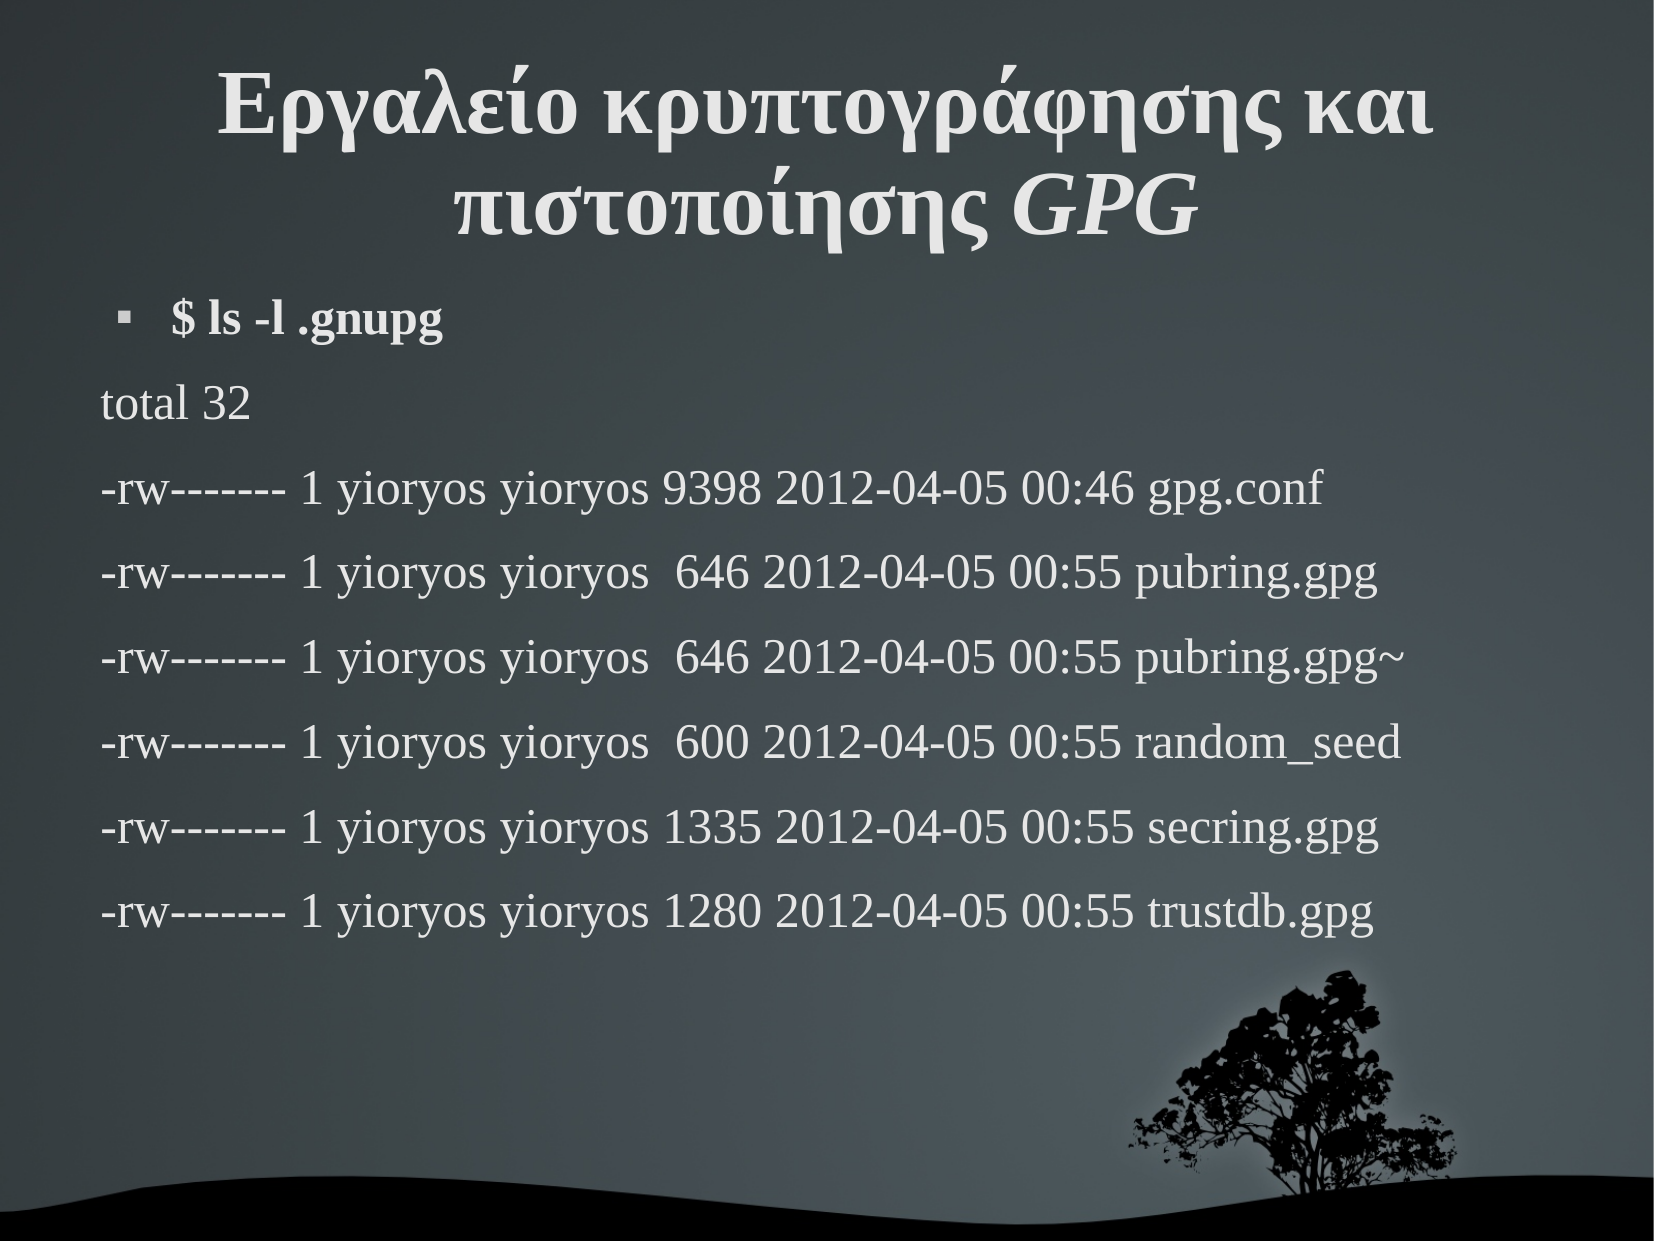

Εργαλείο κρυπτογράφησης και πιστοποίησης GPG
# $ ls -l .gnupg
total 32
-rw------- 1 yioryos yioryos 9398 2012-04-05 00:46 gpg.conf
-rw------- 1 yioryos yioryos 646 2012-04-05 00:55 pubring.gpg
-rw------- 1 yioryos yioryos 646 2012-04-05 00:55 pubring.gpg~
-rw------- 1 yioryos yioryos 600 2012-04-05 00:55 random_seed
-rw------- 1 yioryos yioryos 1335 2012-04-05 00:55 secring.gpg
-rw------- 1 yioryos yioryos 1280 2012-04-05 00:55 trustdb.gpg